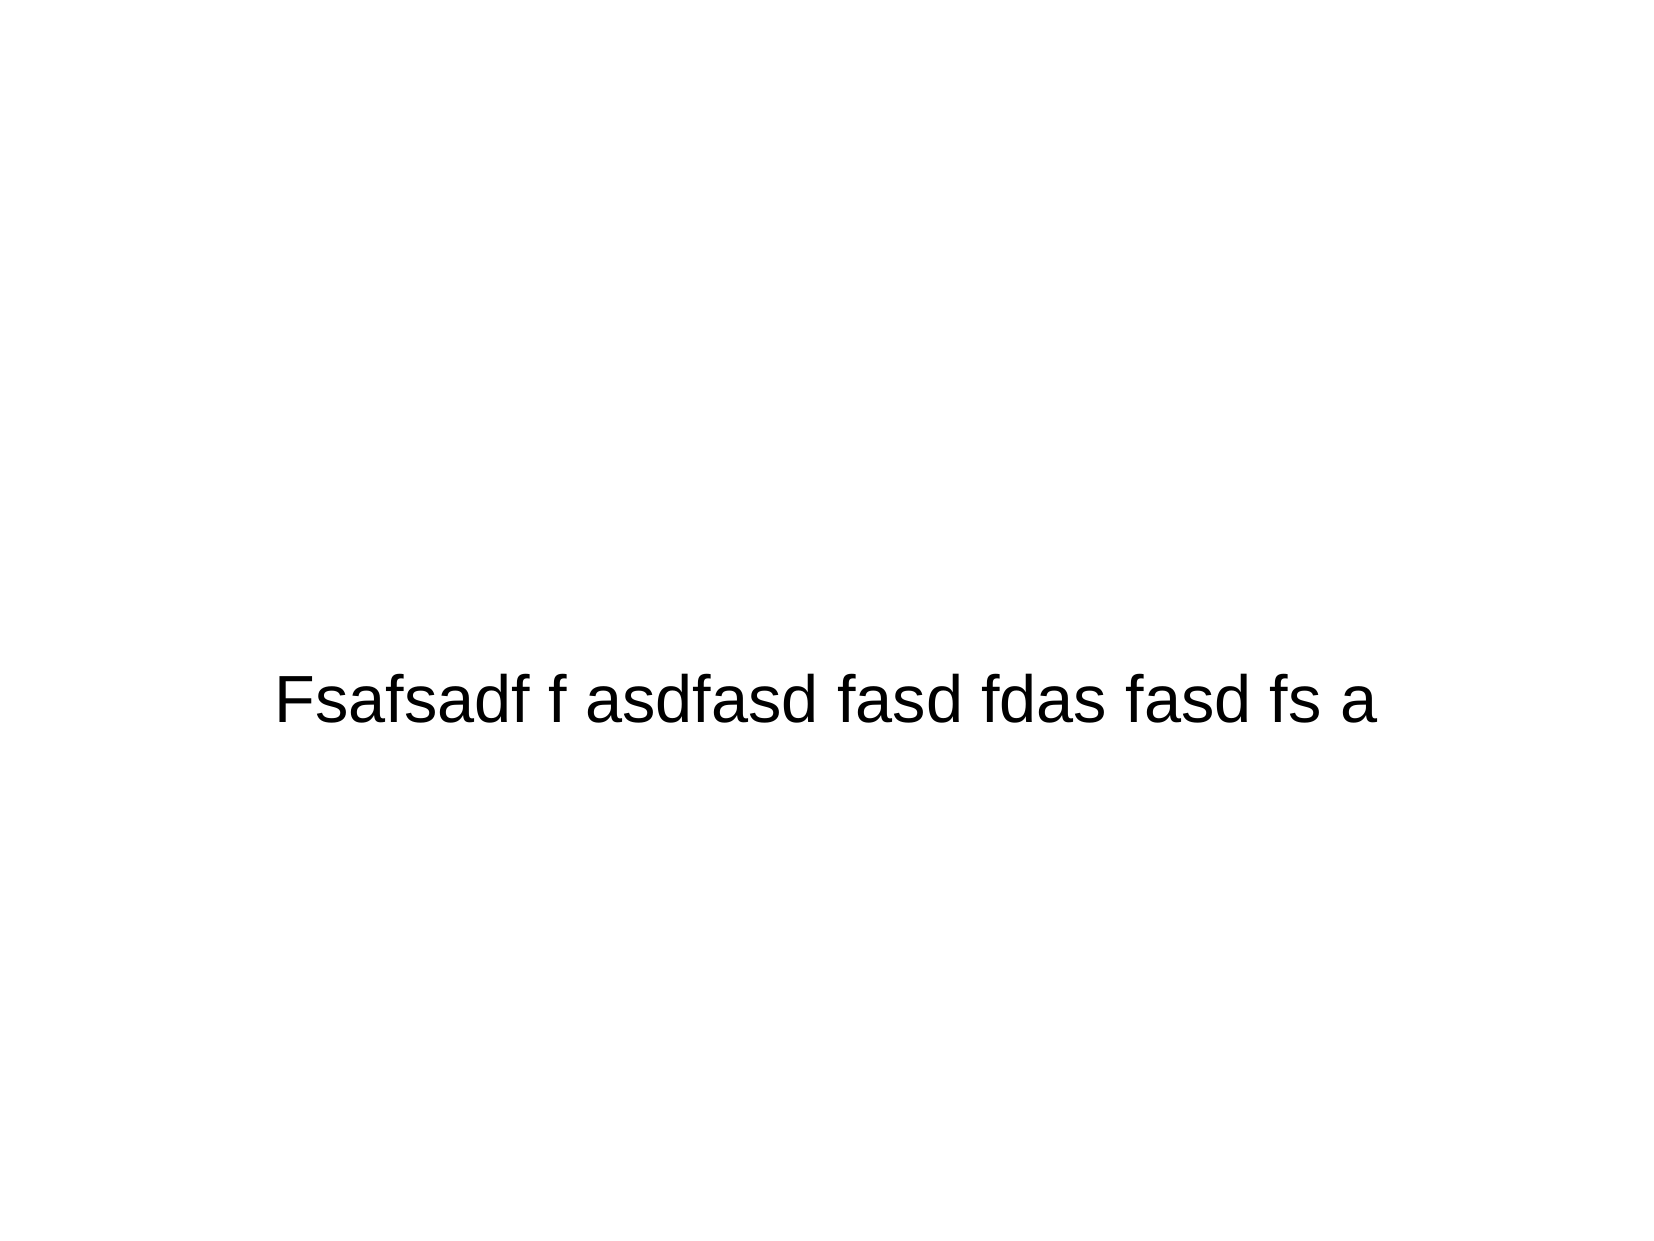

#
Fsafsadf f asdfasd fasd fdas fasd fs a